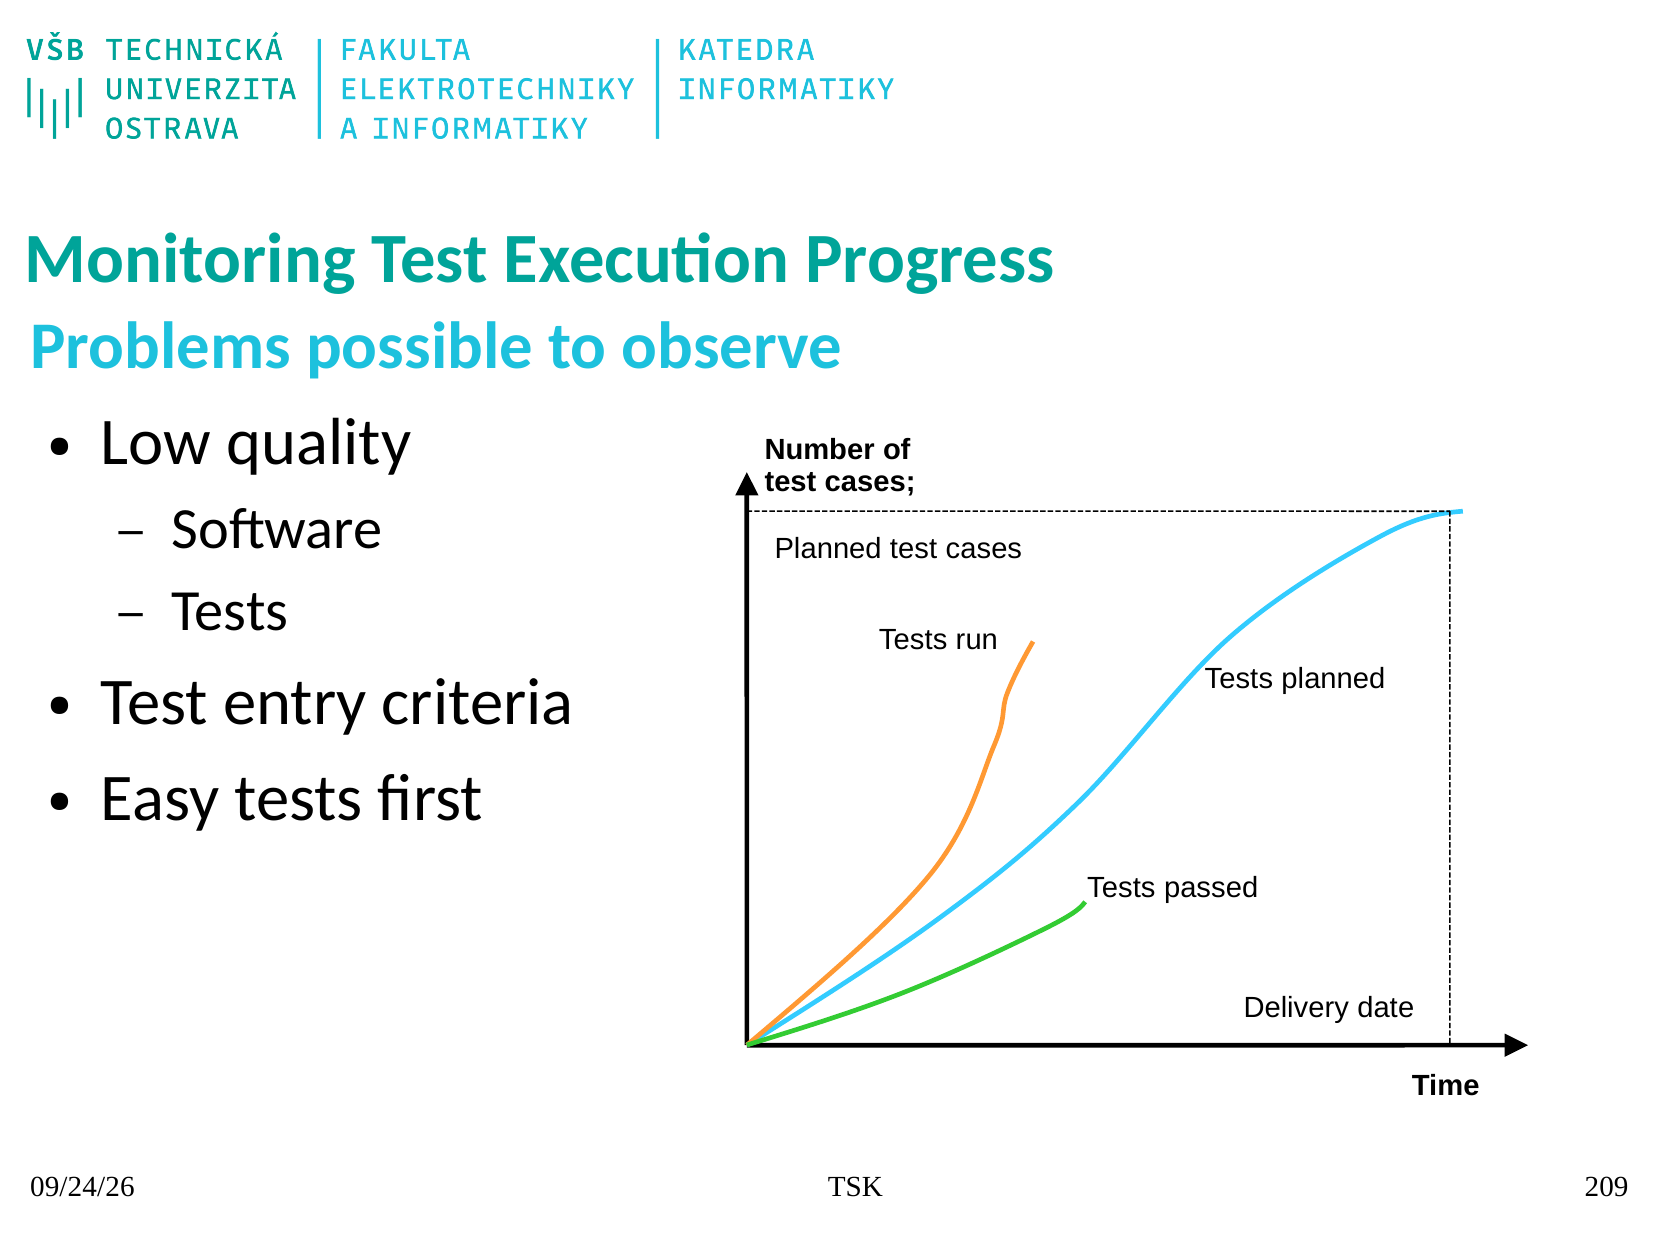

# Monitoring Test Execution Progress
Problems possible to observe
Low quality
Software
Tests
Test entry criteria
Easy tests first
Number of
test cases;
Planned test cases
Tests run
Tests planned
Tests passed
Delivery date
Time
TSK
209